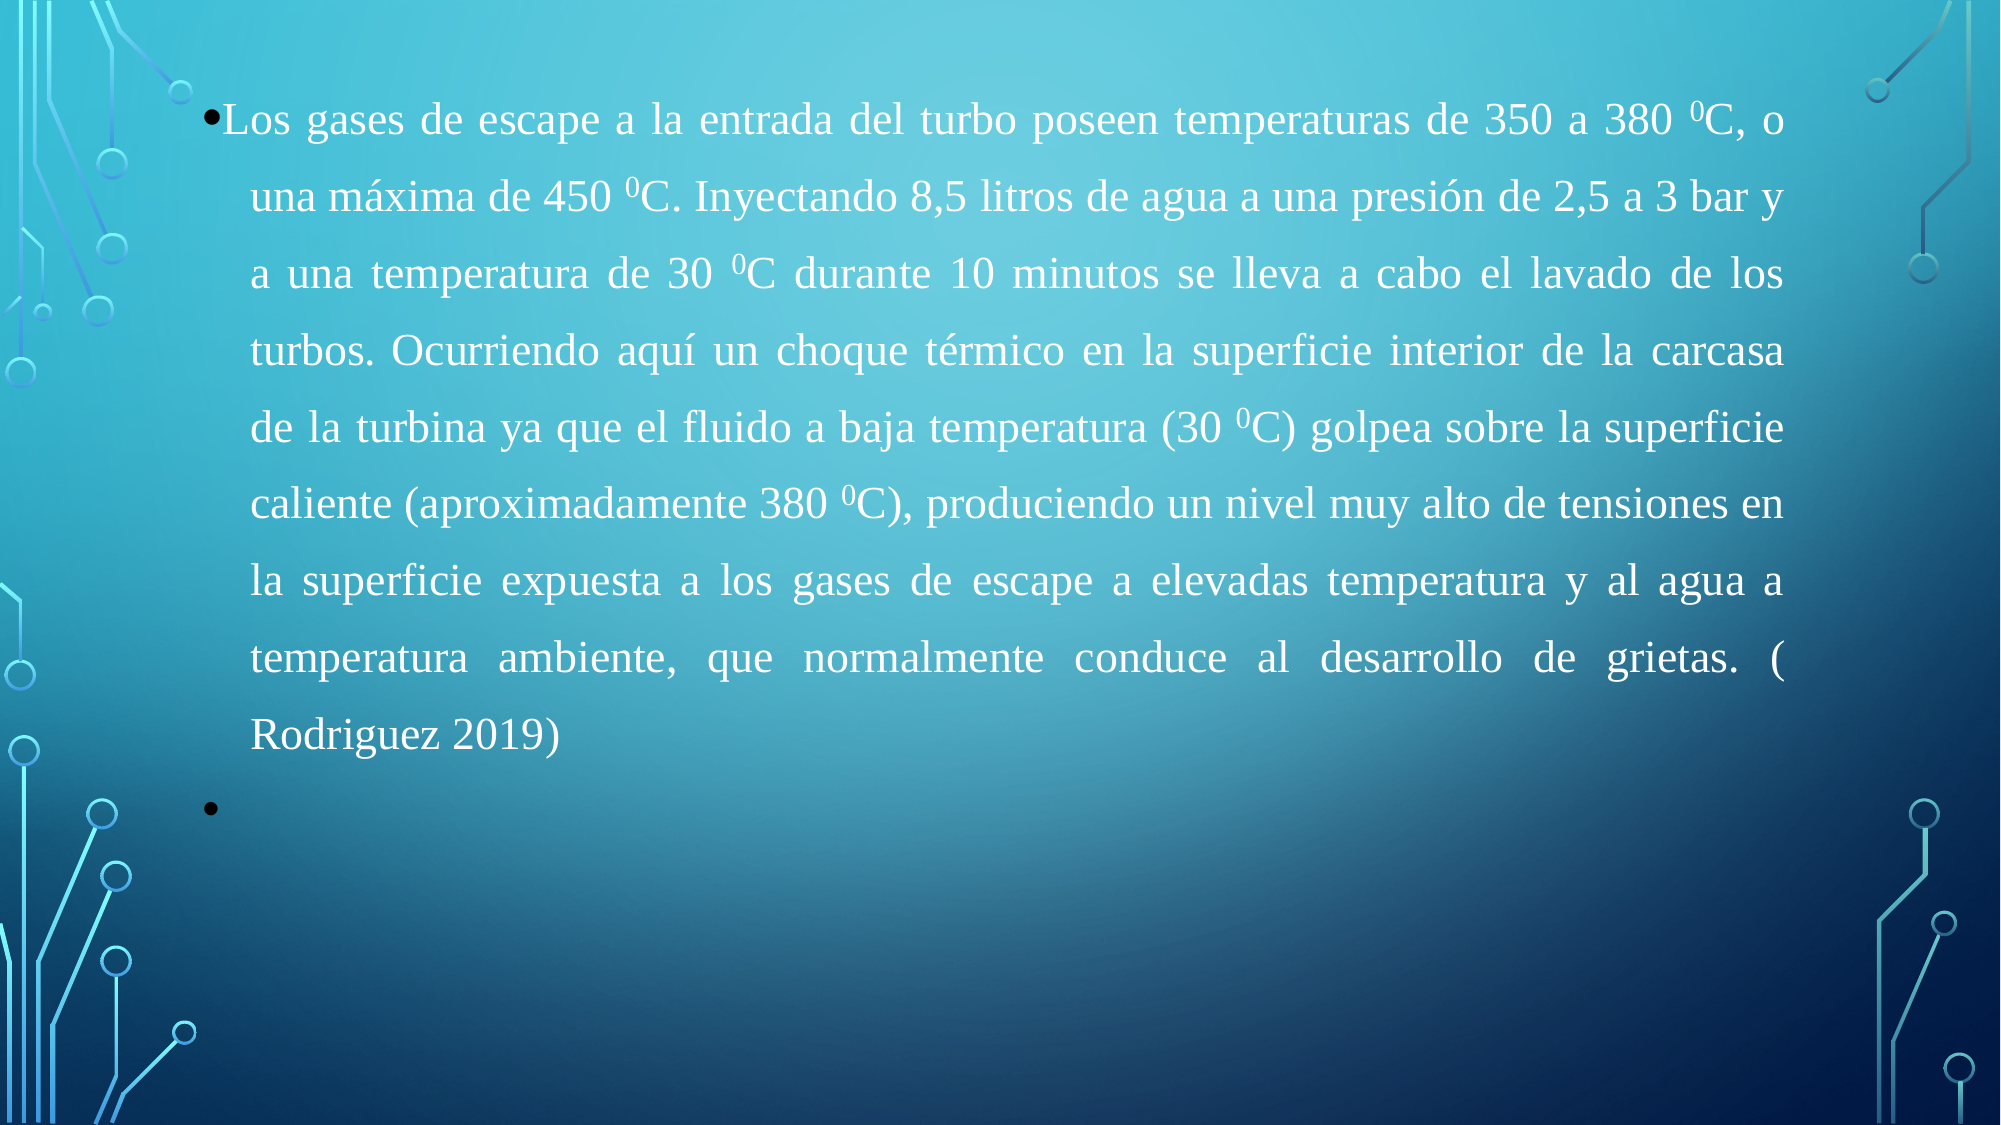

# Los gases de escape a la entrada del turbo poseen temperaturas de 350 a 380 0C, o una máxima de 450 0C. Inyectando 8,5 litros de agua a una presión de 2,5 a 3 bar y a una temperatura de 30 0C durante 10 minutos se lleva a cabo el lavado de los turbos. Ocurriendo aquí un choque térmico en la superficie interior de la carcasa de la turbina ya que el fluido a baja temperatura (30 0C) golpea sobre la superficie caliente (aproximadamente 380 0C), produciendo un nivel muy alto de tensiones en la superficie expuesta a los gases de escape a elevadas temperatura y al agua a temperatura ambiente, que normalmente conduce al desarrollo de grietas. (Rodriguez 2019)